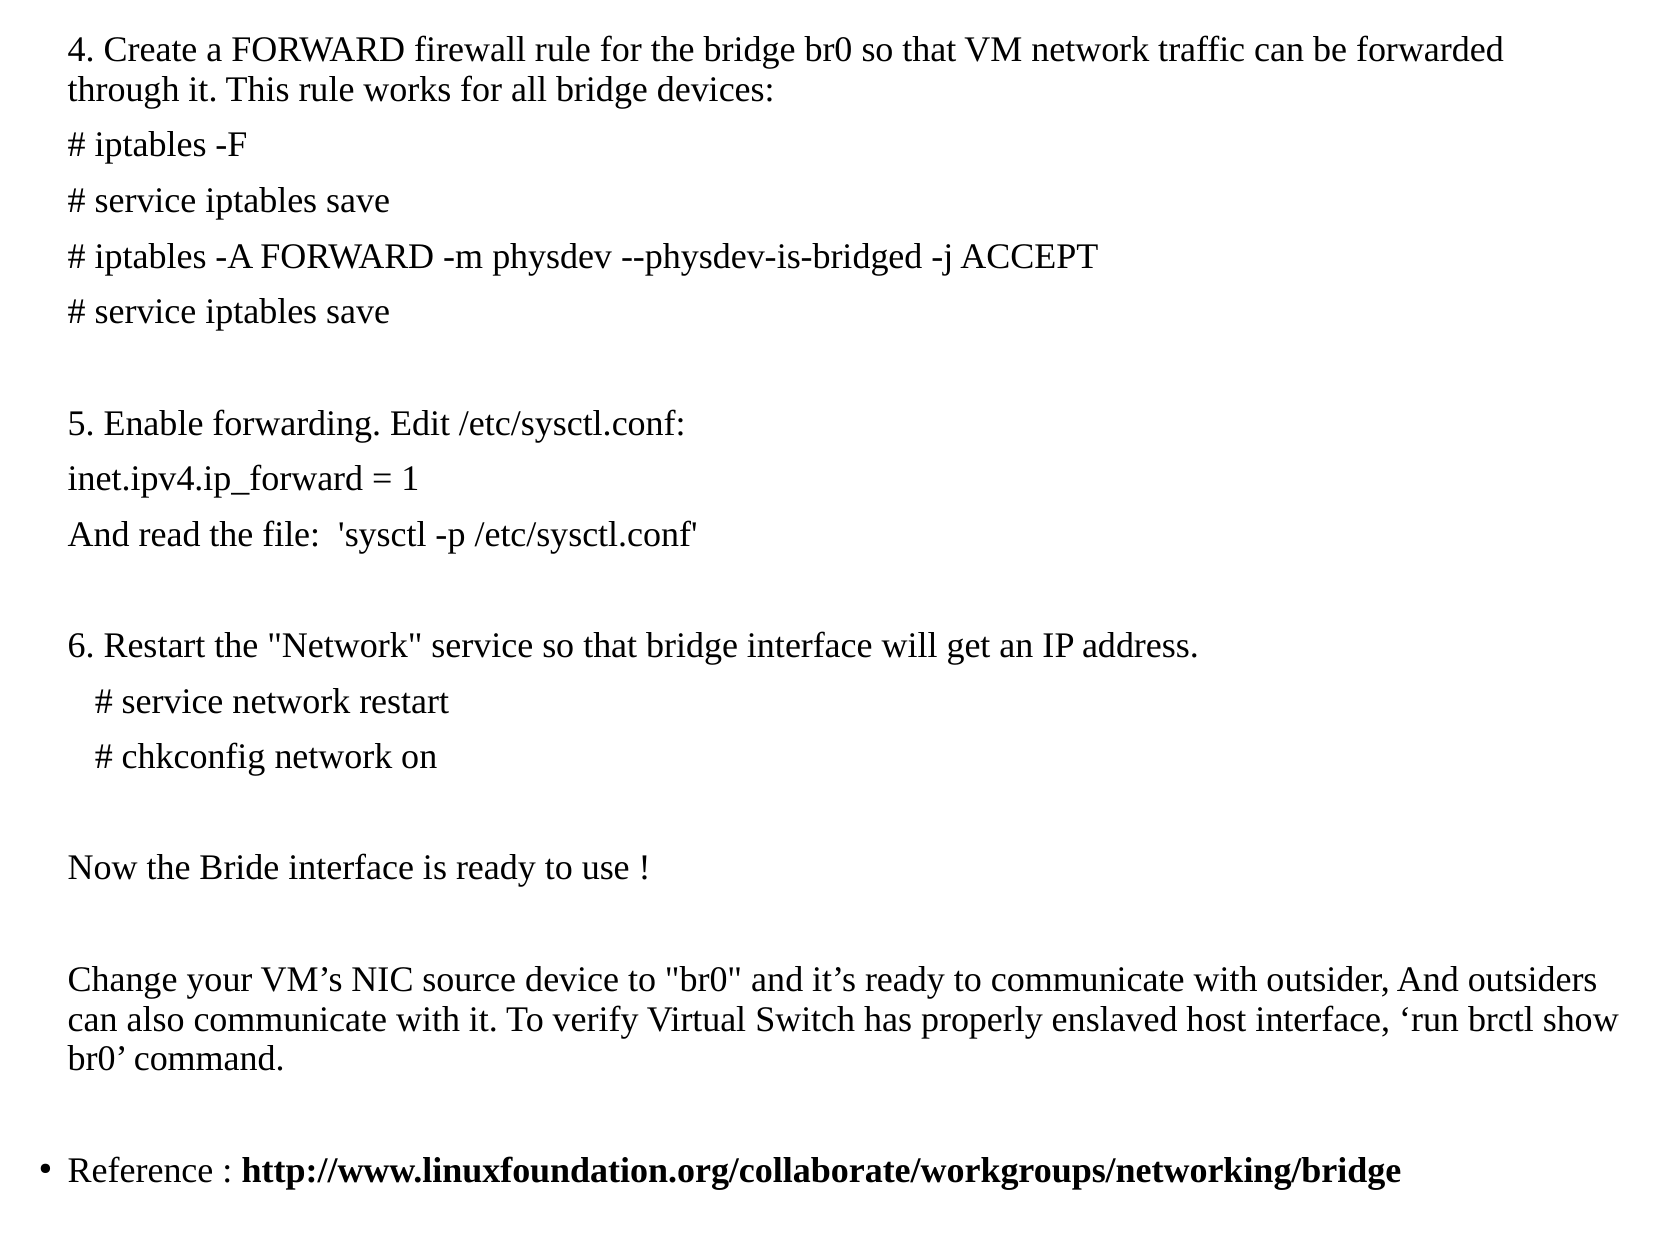

# 4. Create a FORWARD firewall rule for the bridge br0 so that VM network traffic can be forwarded through it. This rule works for all bridge devices:
# iptables -F
# service iptables save
# iptables -A FORWARD -m physdev --physdev-is-bridged -j ACCEPT
# service iptables save
5. Enable forwarding. Edit /etc/sysctl.conf:
inet.ipv4.ip_forward = 1
And read the file: 'sysctl -p /etc/sysctl.conf'
6. Restart the "Network" service so that bridge interface will get an IP address.
 # service network restart
 # chkconfig network on
Now the Bride interface is ready to use !
Change your VM’s NIC source device to "br0" and it’s ready to communicate with outsider, And outsiders can also communicate with it. To verify Virtual Switch has properly enslaved host interface, ‘run brctl show br0’ command.
Reference : http://www.linuxfoundation.org/collaborate/workgroups/networking/bridge